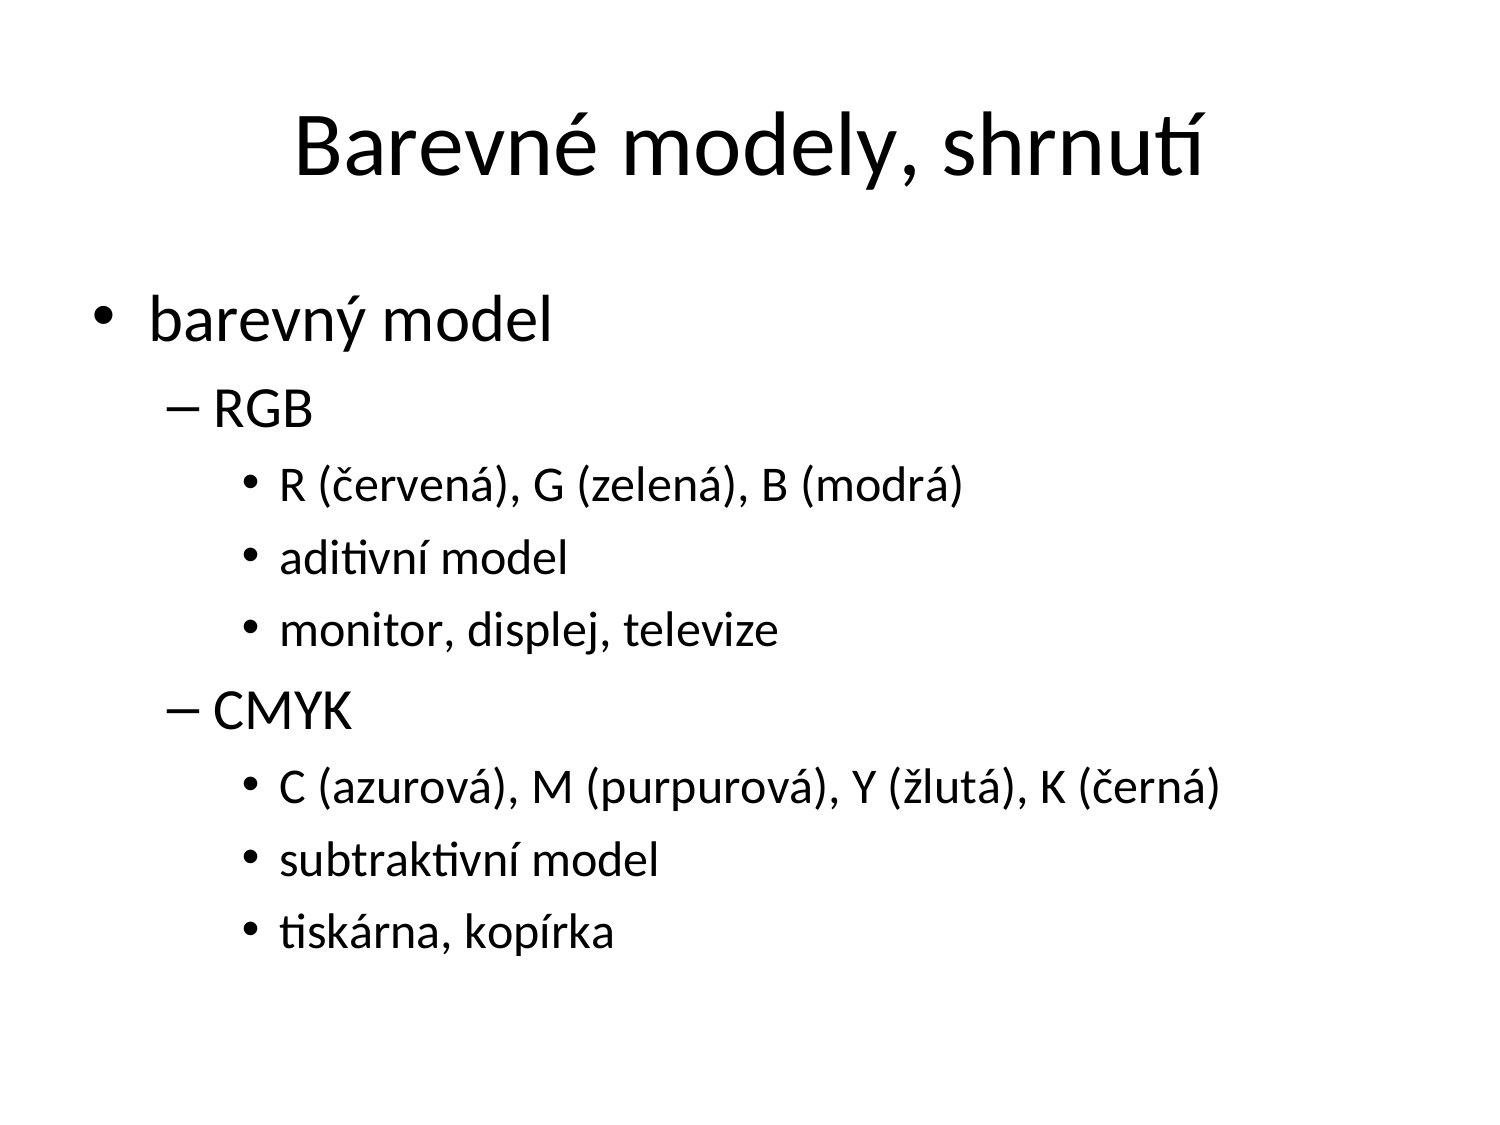

# Barevné modely, shrnutí
barevný model
RGB
R (červená), G (zelená), B (modrá)
aditivní model
monitor, displej, televize
CMYK
C (azurová), M (purpurová), Y (žlutá), K (černá)
subtraktivní model
tiskárna, kopírka